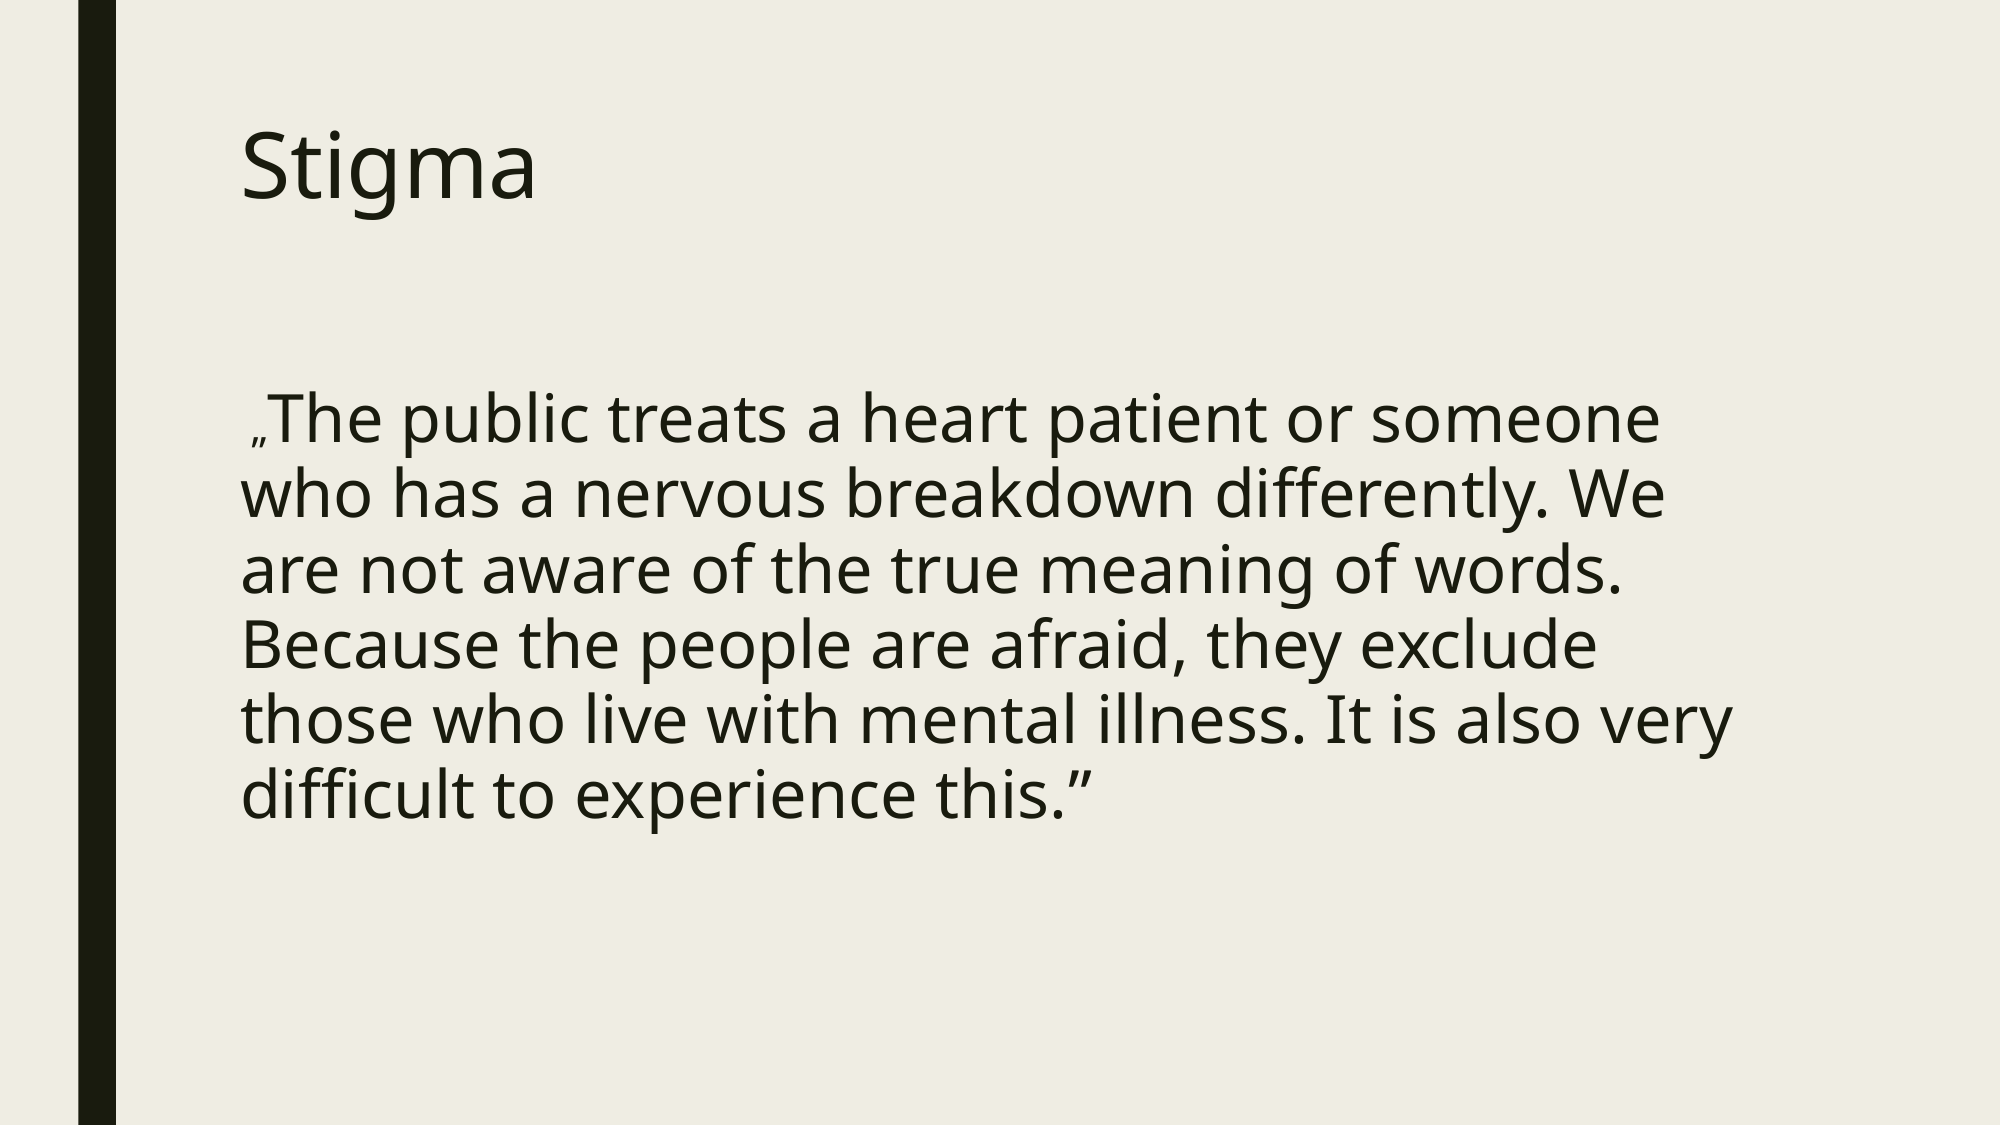

# Stigma
 „The public treats a heart patient or someone who has a nervous breakdown differently. We are not aware of the true meaning of words. Because the people are afraid, they exclude those who live with mental illness. It is also very difficult to experience this.”